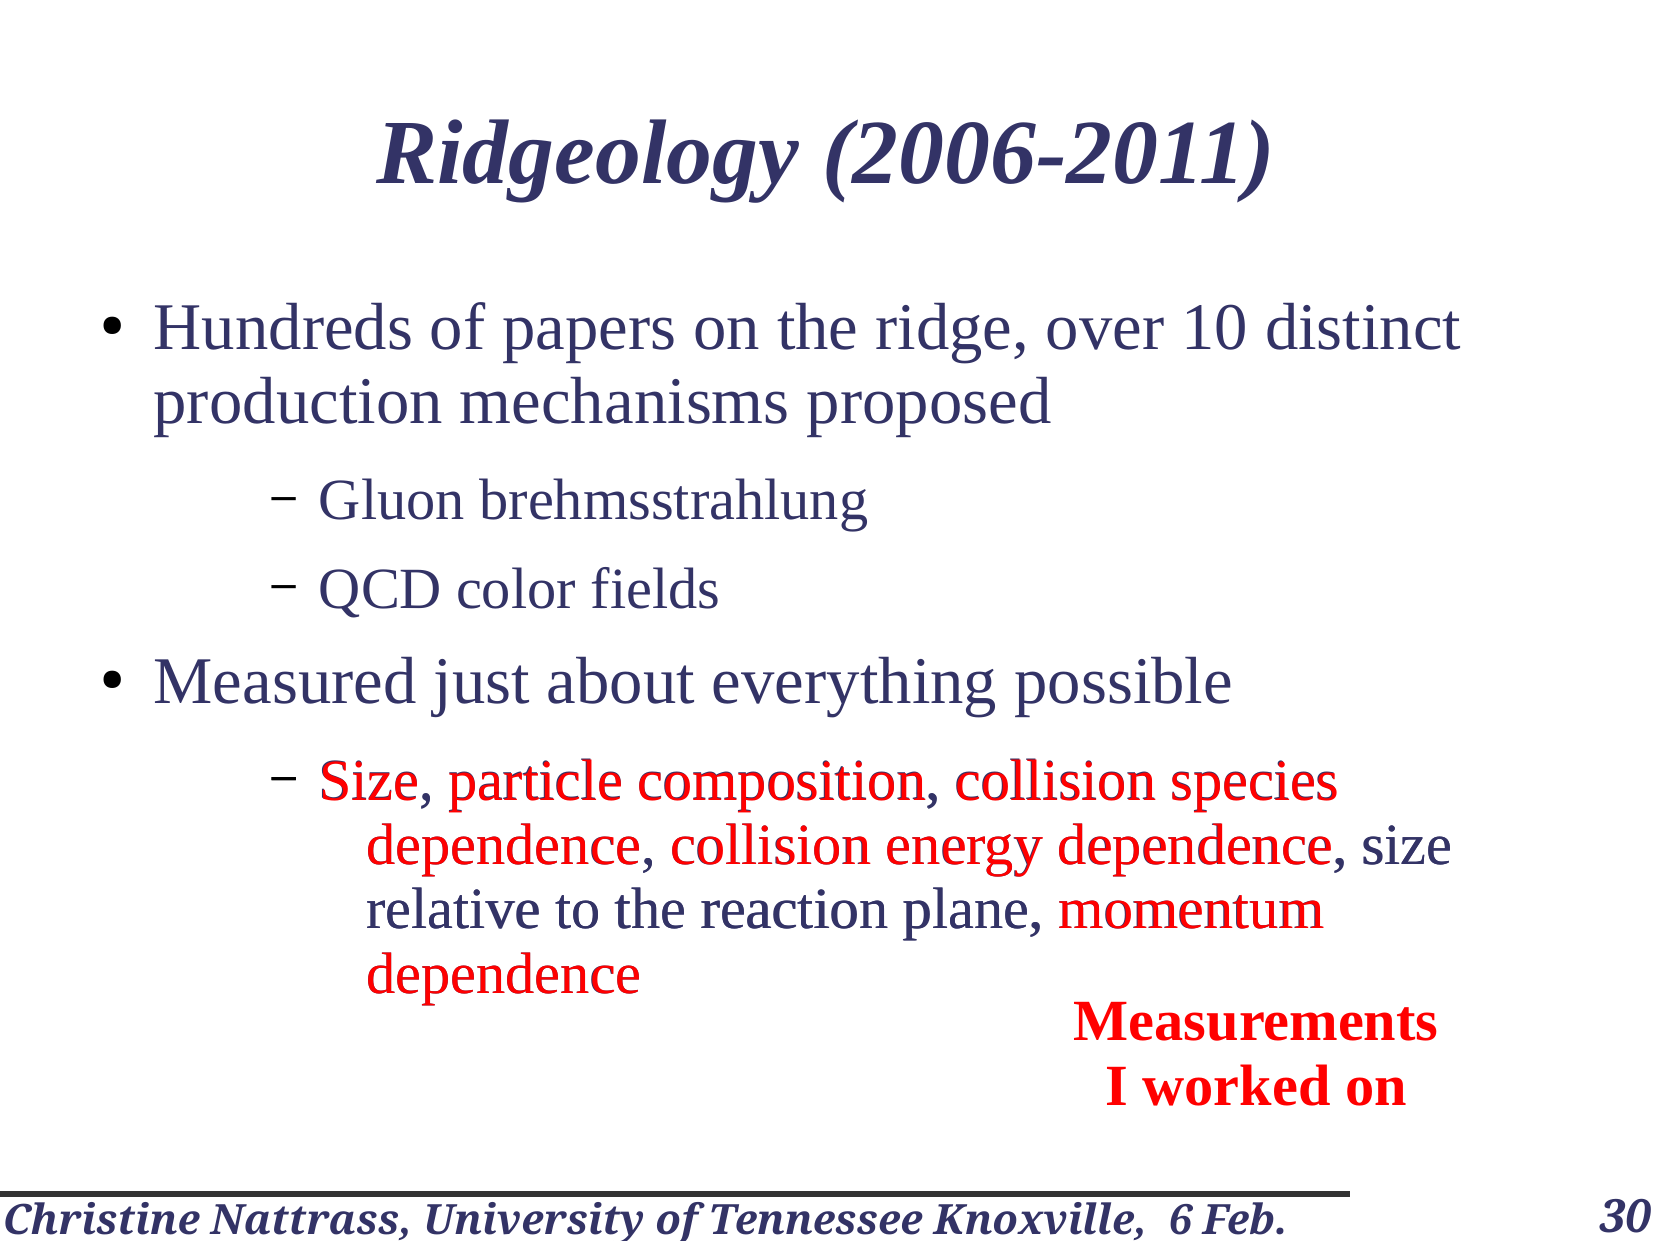

# Ridgeology (2006-2011)
Hundreds of papers on the ridge, over 10 distinct production mechanisms proposed
Gluon brehmsstrahlung
QCD color fields
Measured just about everything possible
Size, particle composition, collision species dependence, collision energy dependence, size relative to the reaction plane, momentum dependence
Size, particle composition, collision species dependence, collision energy dependence, size relative to the reaction plane, momentum dependence
Measurements
I worked on